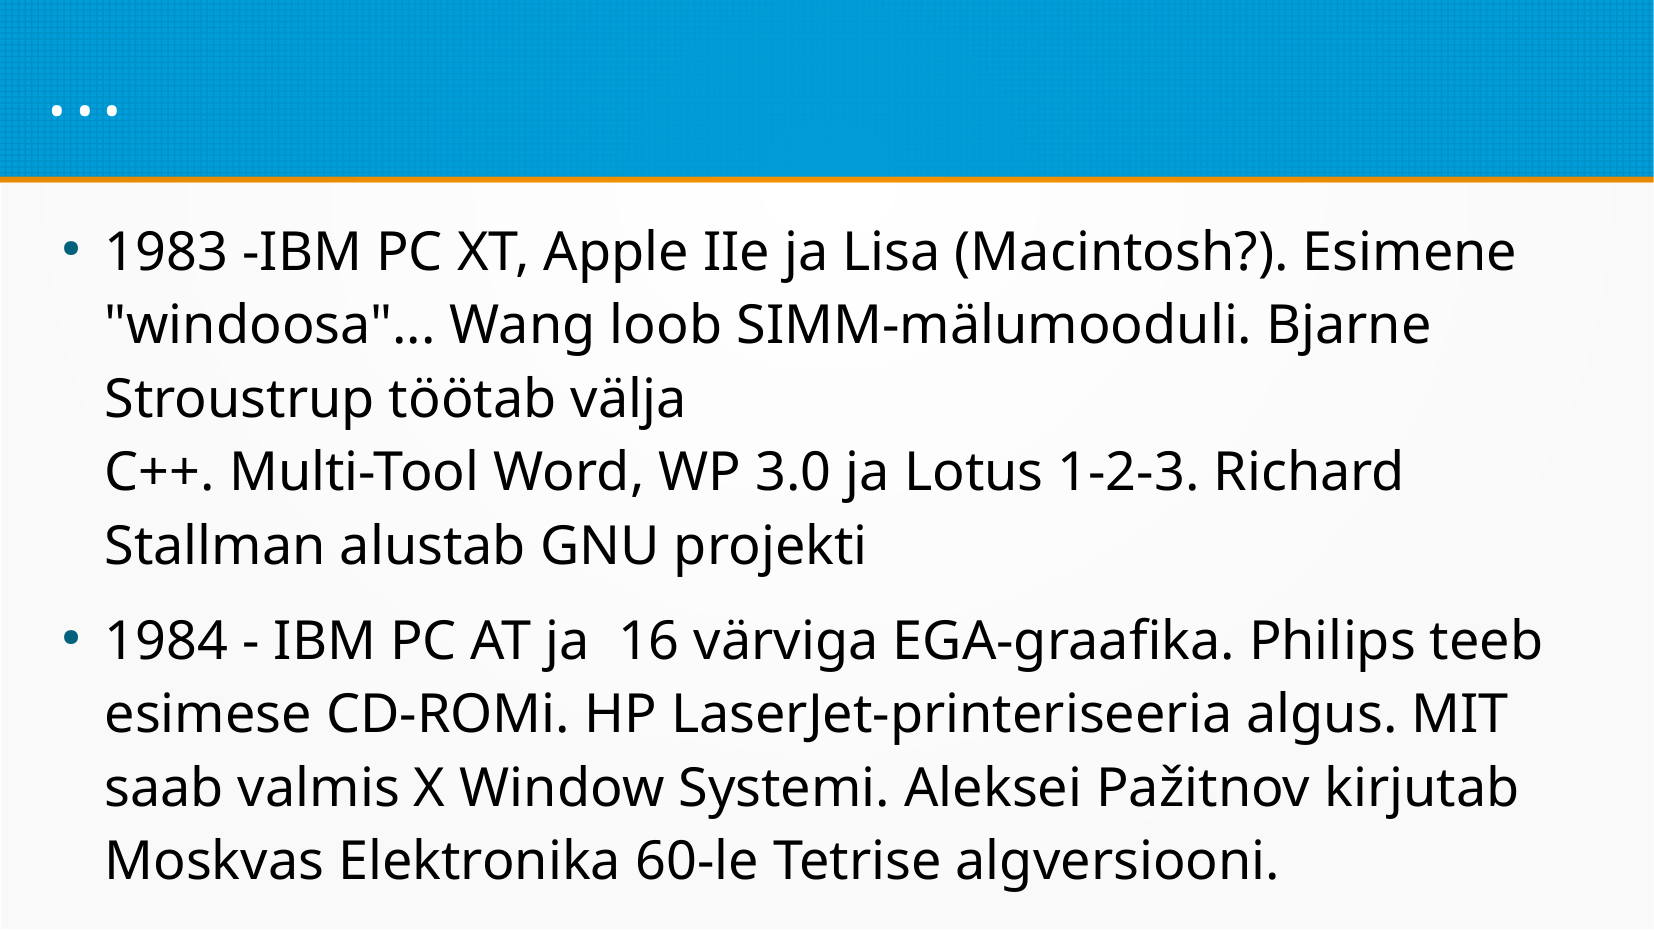

# ...
1983 -IBM PC XT, Apple IIe ja Lisa (Macintosh?). Esimene "windoosa"... Wang loob SIMM-mälumooduli. Bjarne Stroustrup töötab välja
C++. Multi-Tool Word, WP 3.0 ja Lotus 1-2-3. Richard Stallman alustab GNU projekti
1984 - IBM PC AT ja 16 värviga EGA-graafika. Philips teeb esimese CD-ROMi. HP LaserJet-printeriseeria algus. MIT saab valmis X Window Systemi. Aleksei Pažitnov kirjutab Moskvas Elektronika 60-le Tetrise algversiooni.